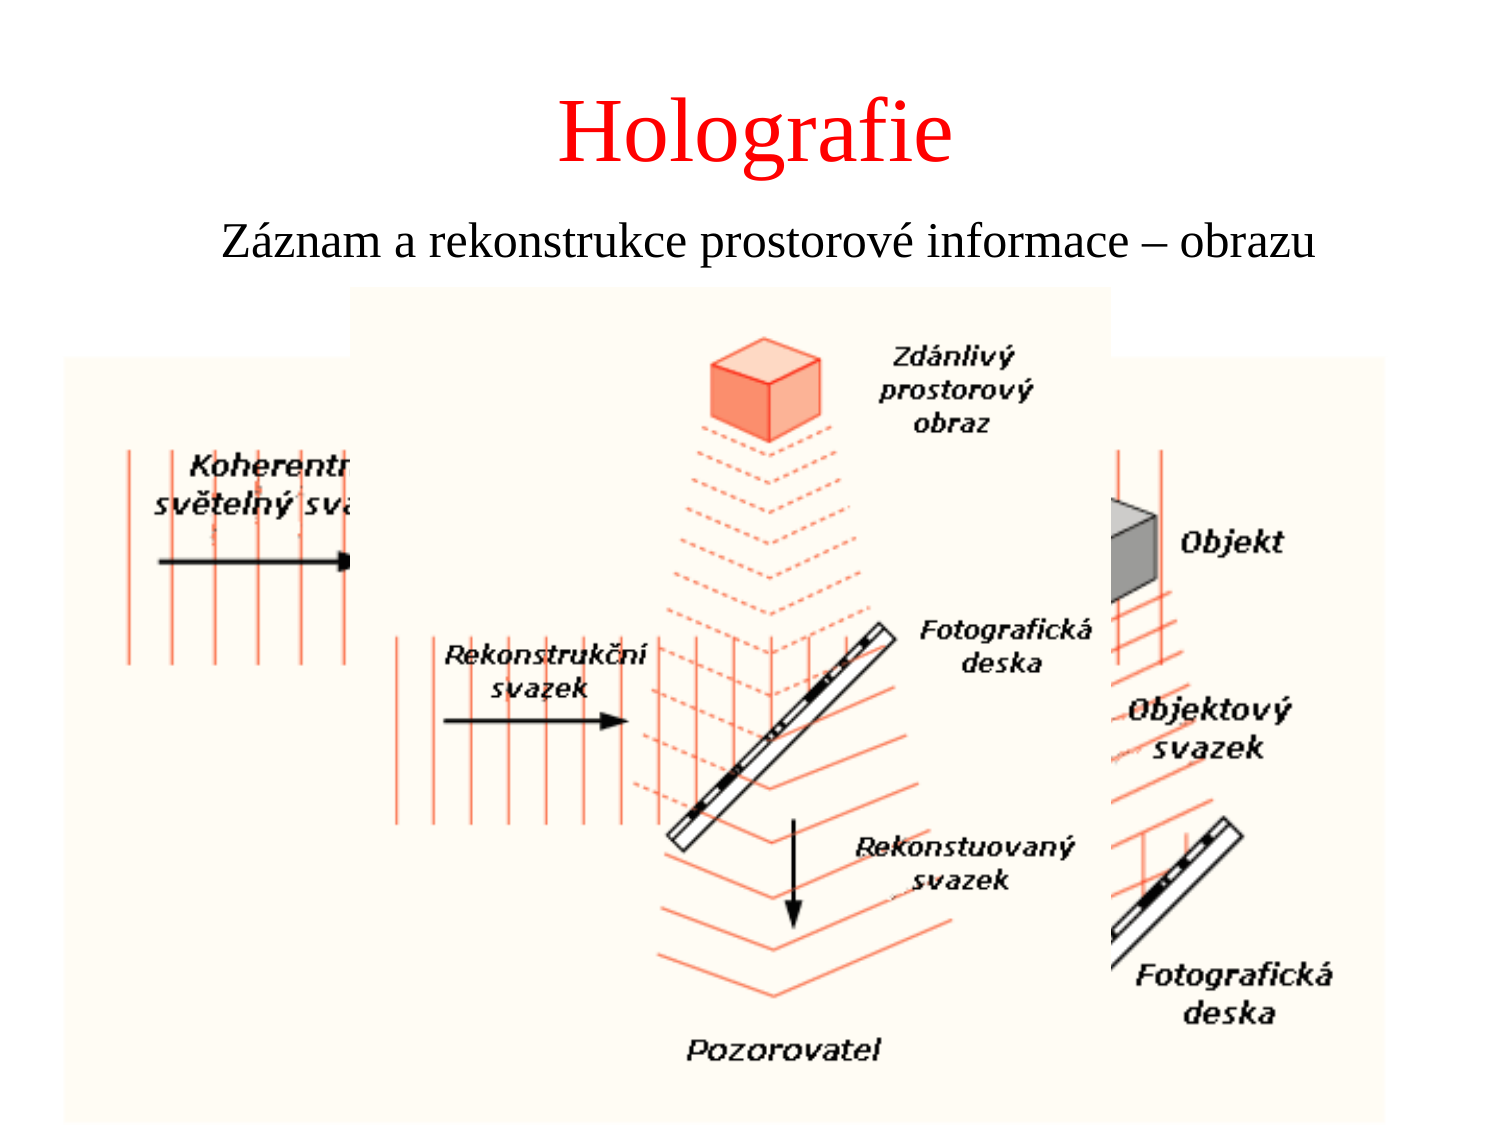

Holografie
Záznam a rekonstrukce prostorové informace – obrazu